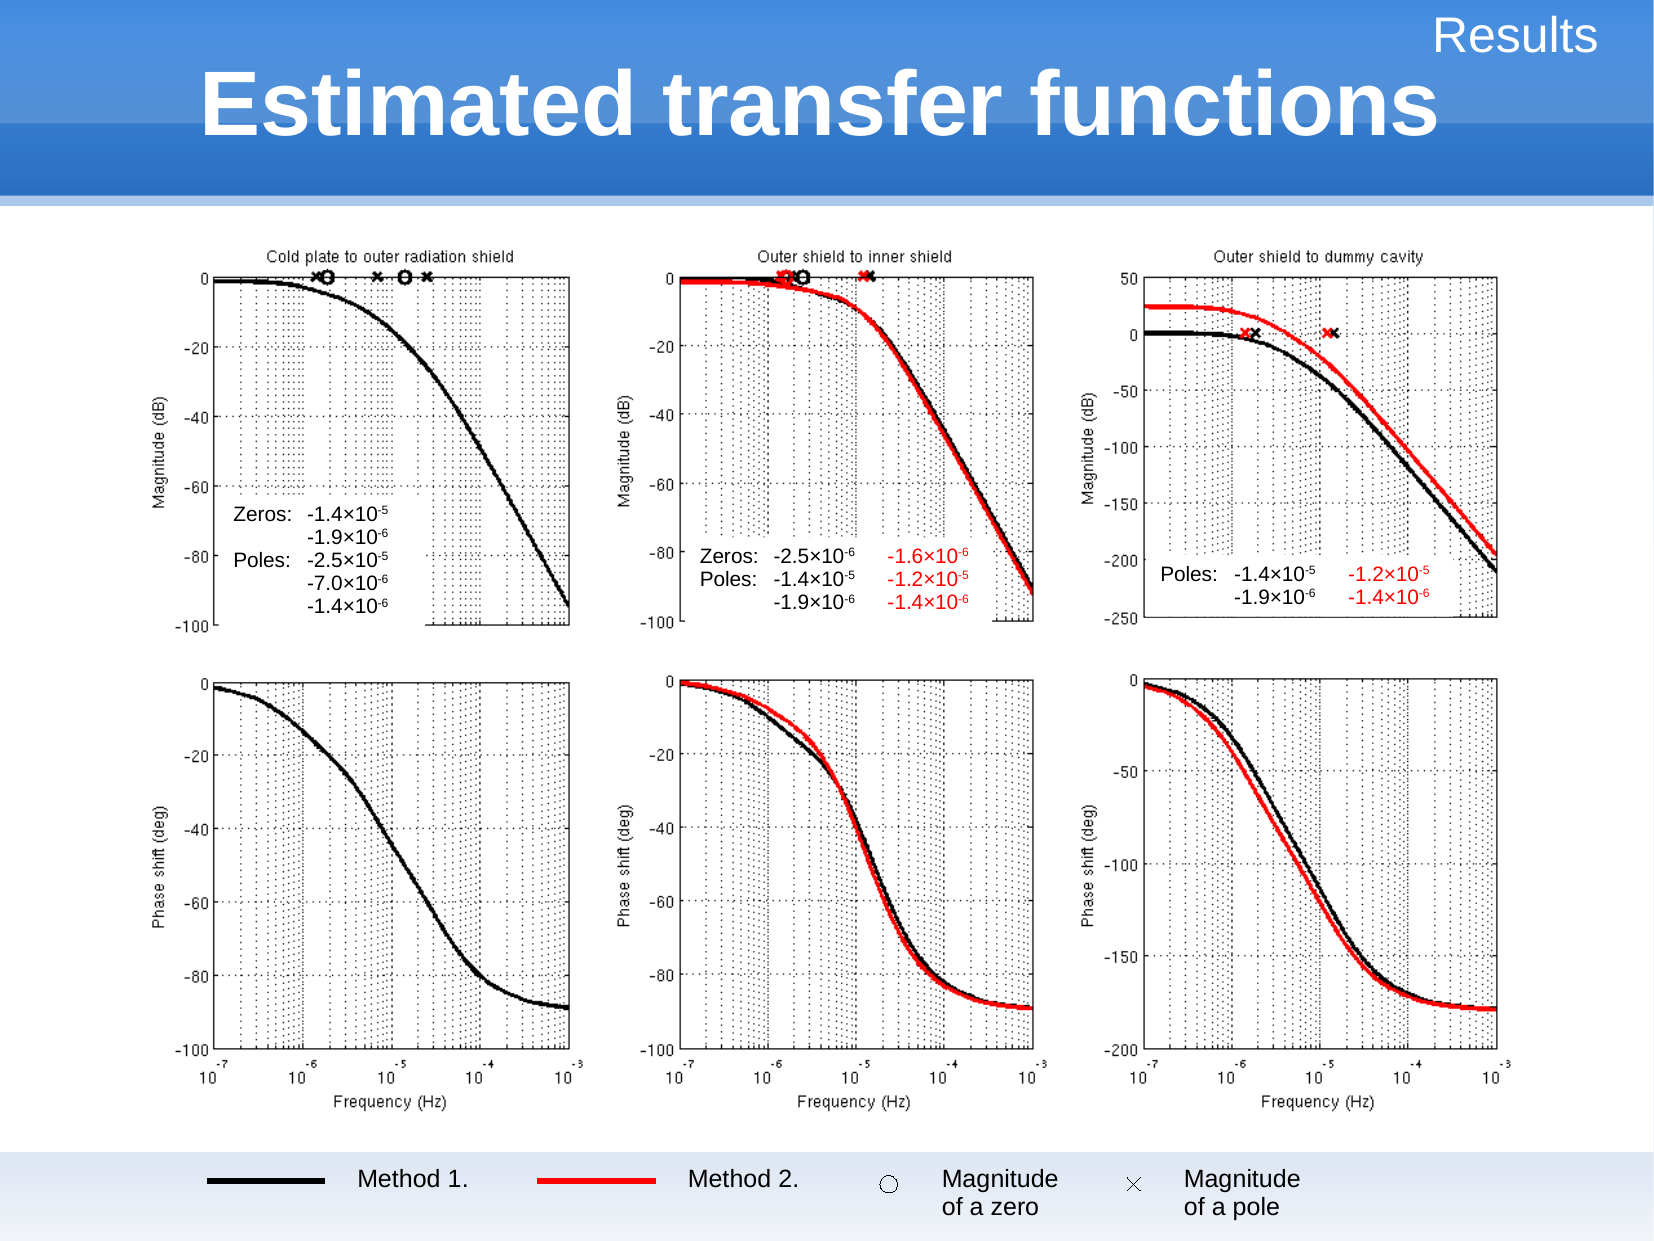

# Estimated transfer functions
Results
Zeros: 	-1.4×10-5
	-1.9×10-6
Poles:	-2.5×10-5
	-7.0×10-6
	-1.4×10-6
Zeros: 	-2.5×10-6 -1.6×10-6
Poles:	-1.4×10-5 -1.2×10-5
	-1.9×10-6 -1.4×10-6
Poles:	-1.4×10-5 -1.2×10-5
	-1.9×10-6 -1.4×10-6
Method 1.
Method 2.
Magnitude of a zero
Magnitude of a pole